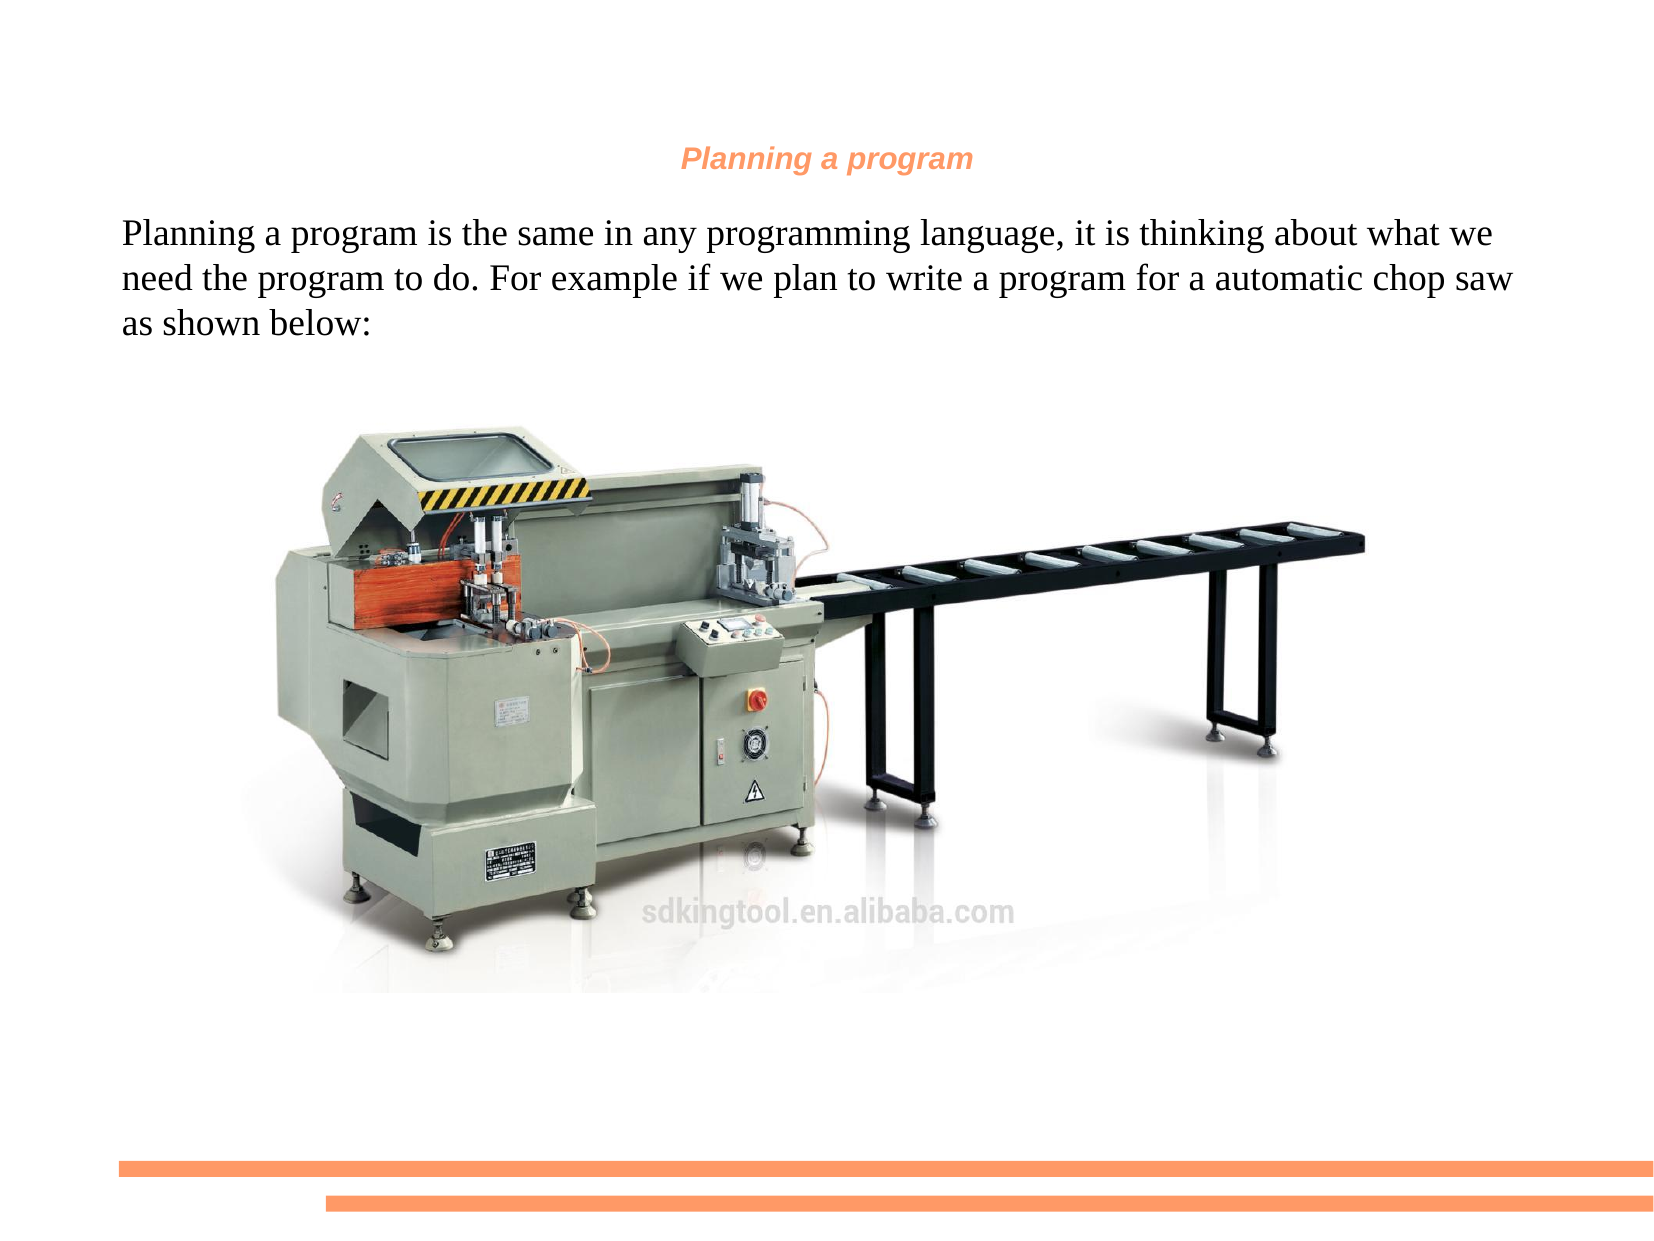

# Planning a program
Planning a program is the same in any programming language, it is thinking about what we need the program to do. For example if we plan to write a program for a automatic chop saw as shown below: